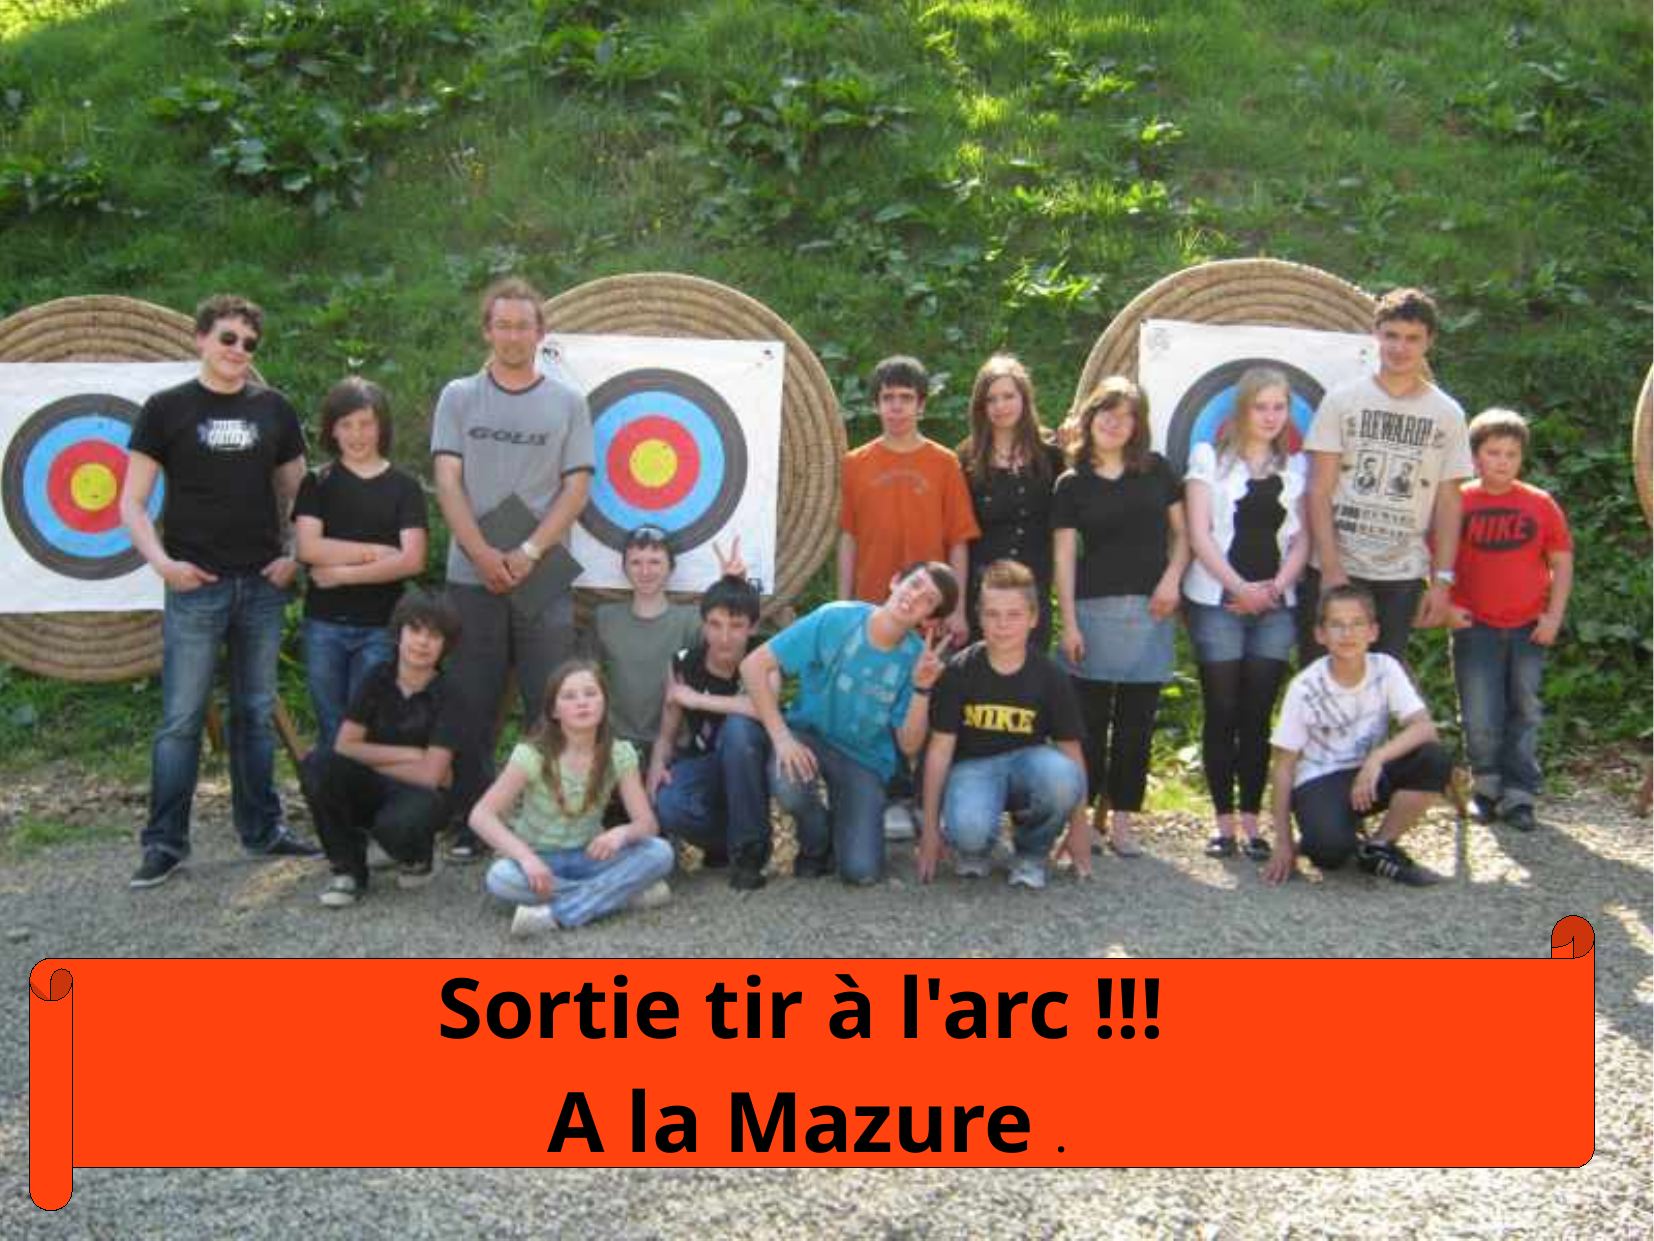

Sortie tir à l'arc !!!
A la Mazure .